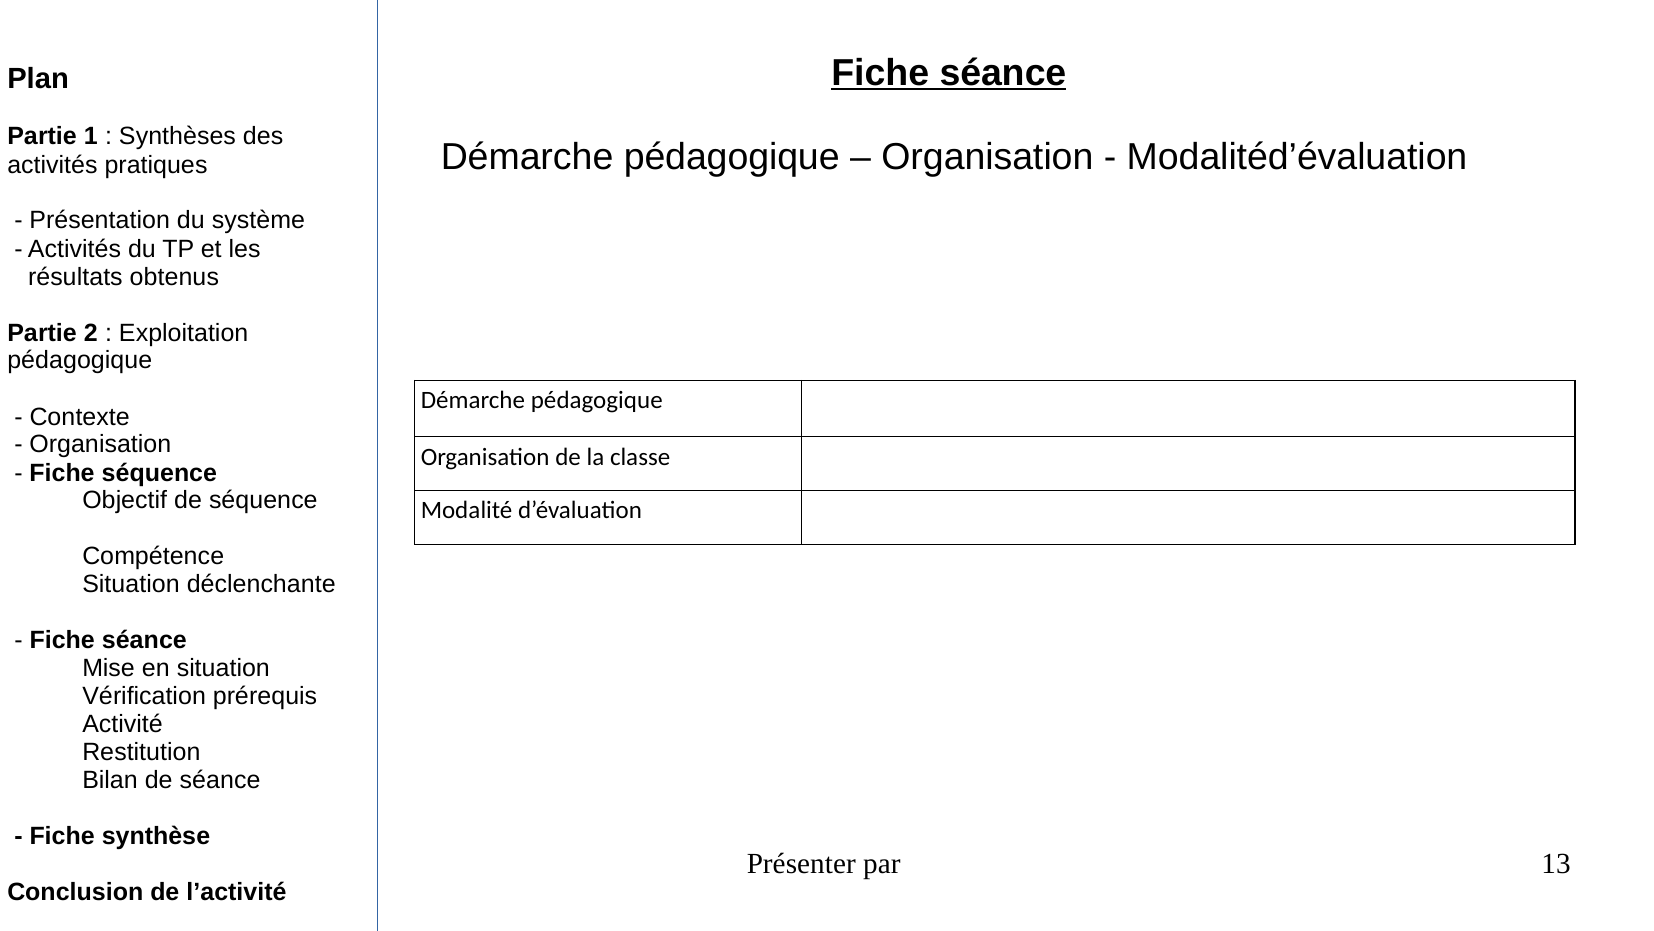

Plan
Partie 1 : Synthèses des activités pratiques
 - Présentation du système
 - Activités du TP et les
 résultats obtenus
Partie 2 : Exploitation pédagogique
 - Contexte
 - Organisation
 - Fiche séquence
	Objectif de séquence
	Compétence
	Situation déclenchante
 - Fiche séance
	Mise en situation
	Vérification prérequis
	Activité
	Restitution
	Bilan de séance
 - Fiche synthèse
Conclusion de l’activité
# Fiche séance Démarche pédagogique – Organisation - Modalitéd’évaluation
| Démarche pédagogique | |
| --- | --- |
| Organisation de la classe | |
| Modalité d’évaluation | |
Présenter par
13